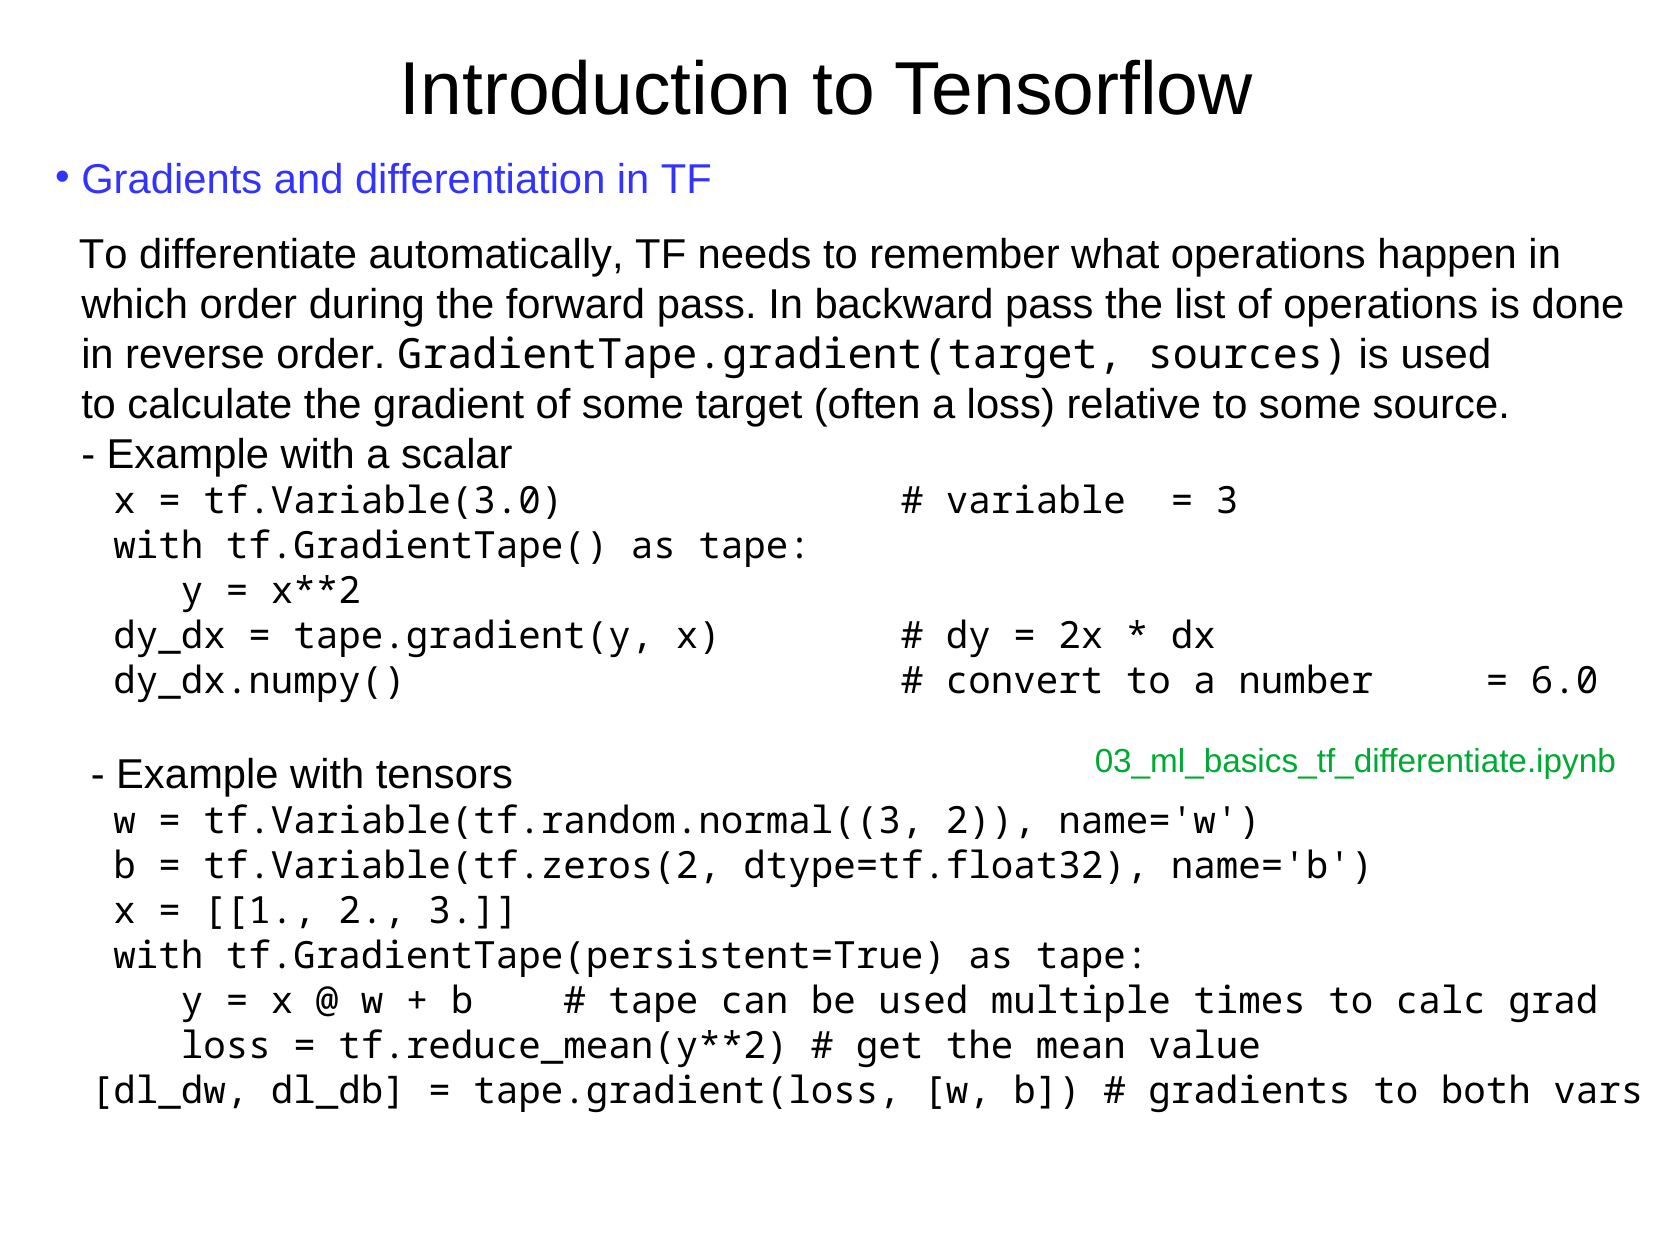

# Introduction to Tensorflow
 Gradients and differentiation in TF
 To differentiate automatically, TF needs to remember what operations happen in
 which order during the forward pass. In backward pass the list of operations is done
 in reverse order. GradientTape.gradient(target, sources) is used
 to calculate the gradient of some target (often a loss) relative to some source.
 - Example with a scalar
 x = tf.Variable(3.0) # variable = 3
 with tf.GradientTape() as tape:
 y = x**2
 dy_dx = tape.gradient(y, x) # dy = 2x * dx
 dy_dx.numpy() # convert to a number = 6.0
 - Example with tensors
 w = tf.Variable(tf.random.normal((3, 2)), name='w')
 b = tf.Variable(tf.zeros(2, dtype=tf.float32), name='b')
 x = [[1., 2., 3.]]
 with tf.GradientTape(persistent=True) as tape:
 y = x @ w + b # tape can be used multiple times to calc grad
 loss = tf.reduce_mean(y**2) # get the mean value
 [dl_dw, dl_db] = tape.gradient(loss, [w, b]) # gradients to both vars
03_ml_basics_tf_differentiate.ipynb